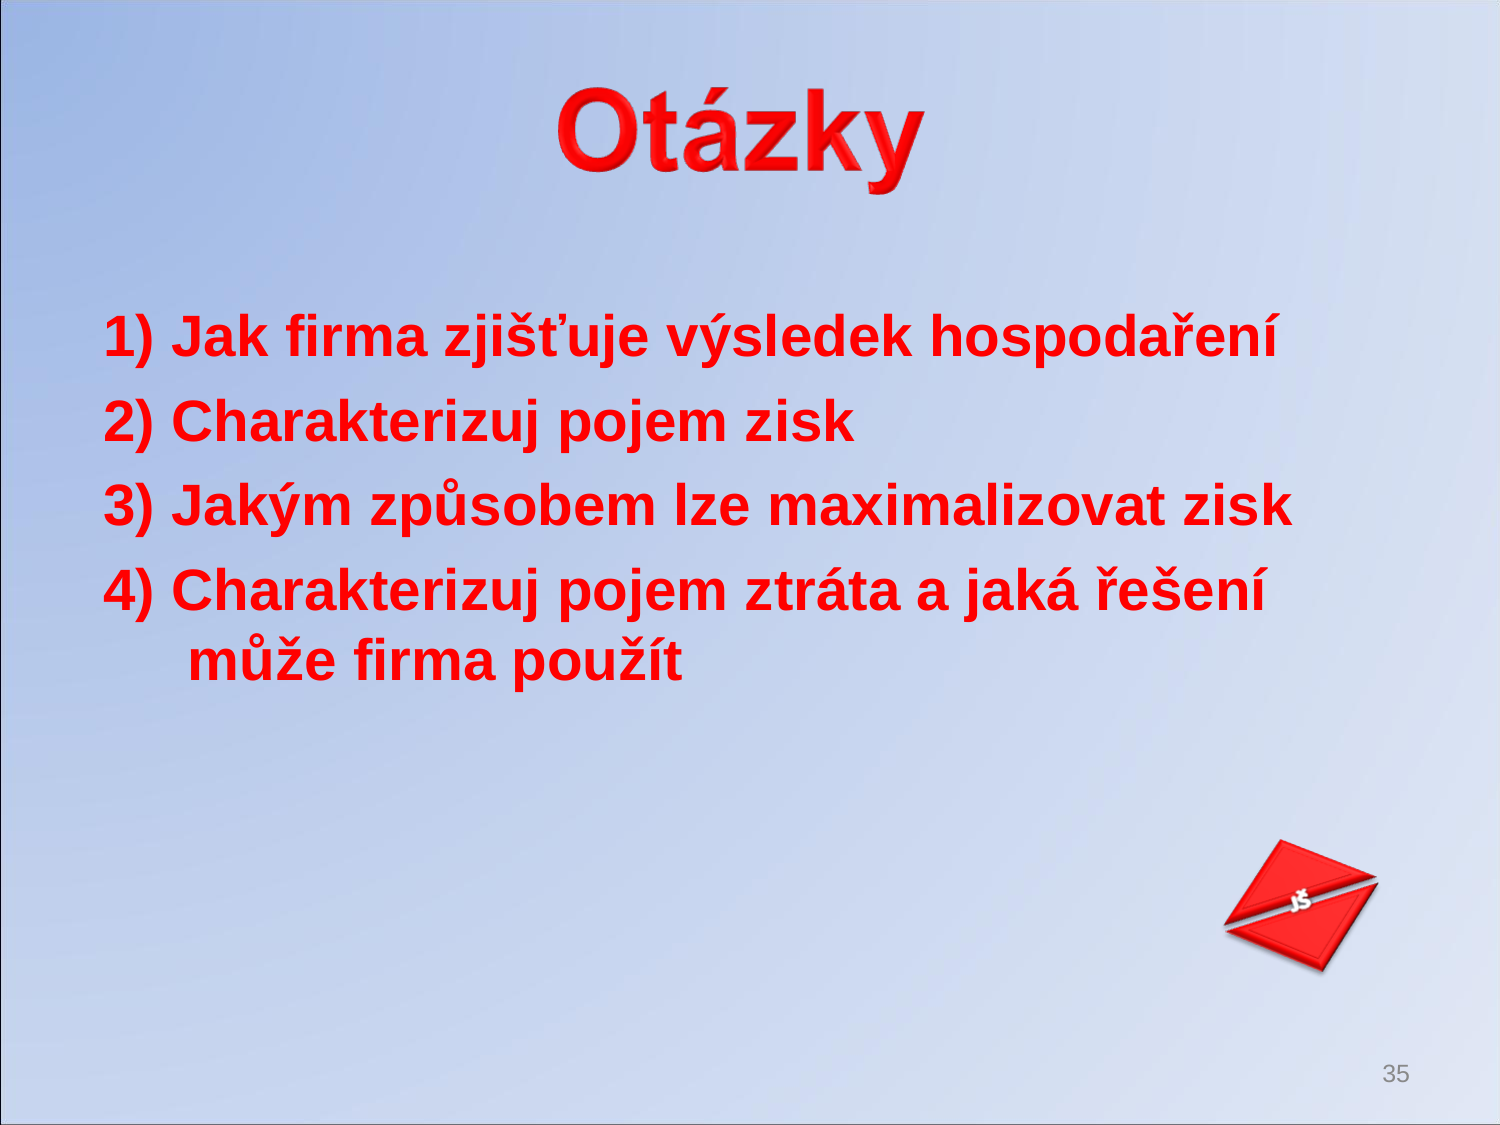

# 1) Jak firma zjišťuje výsledek hospodaření
2) Charakterizuj pojem zisk
3) Jakým způsobem lze maximalizovat zisk
4) Charakterizuj pojem ztráta a jaká řešení může firma použít